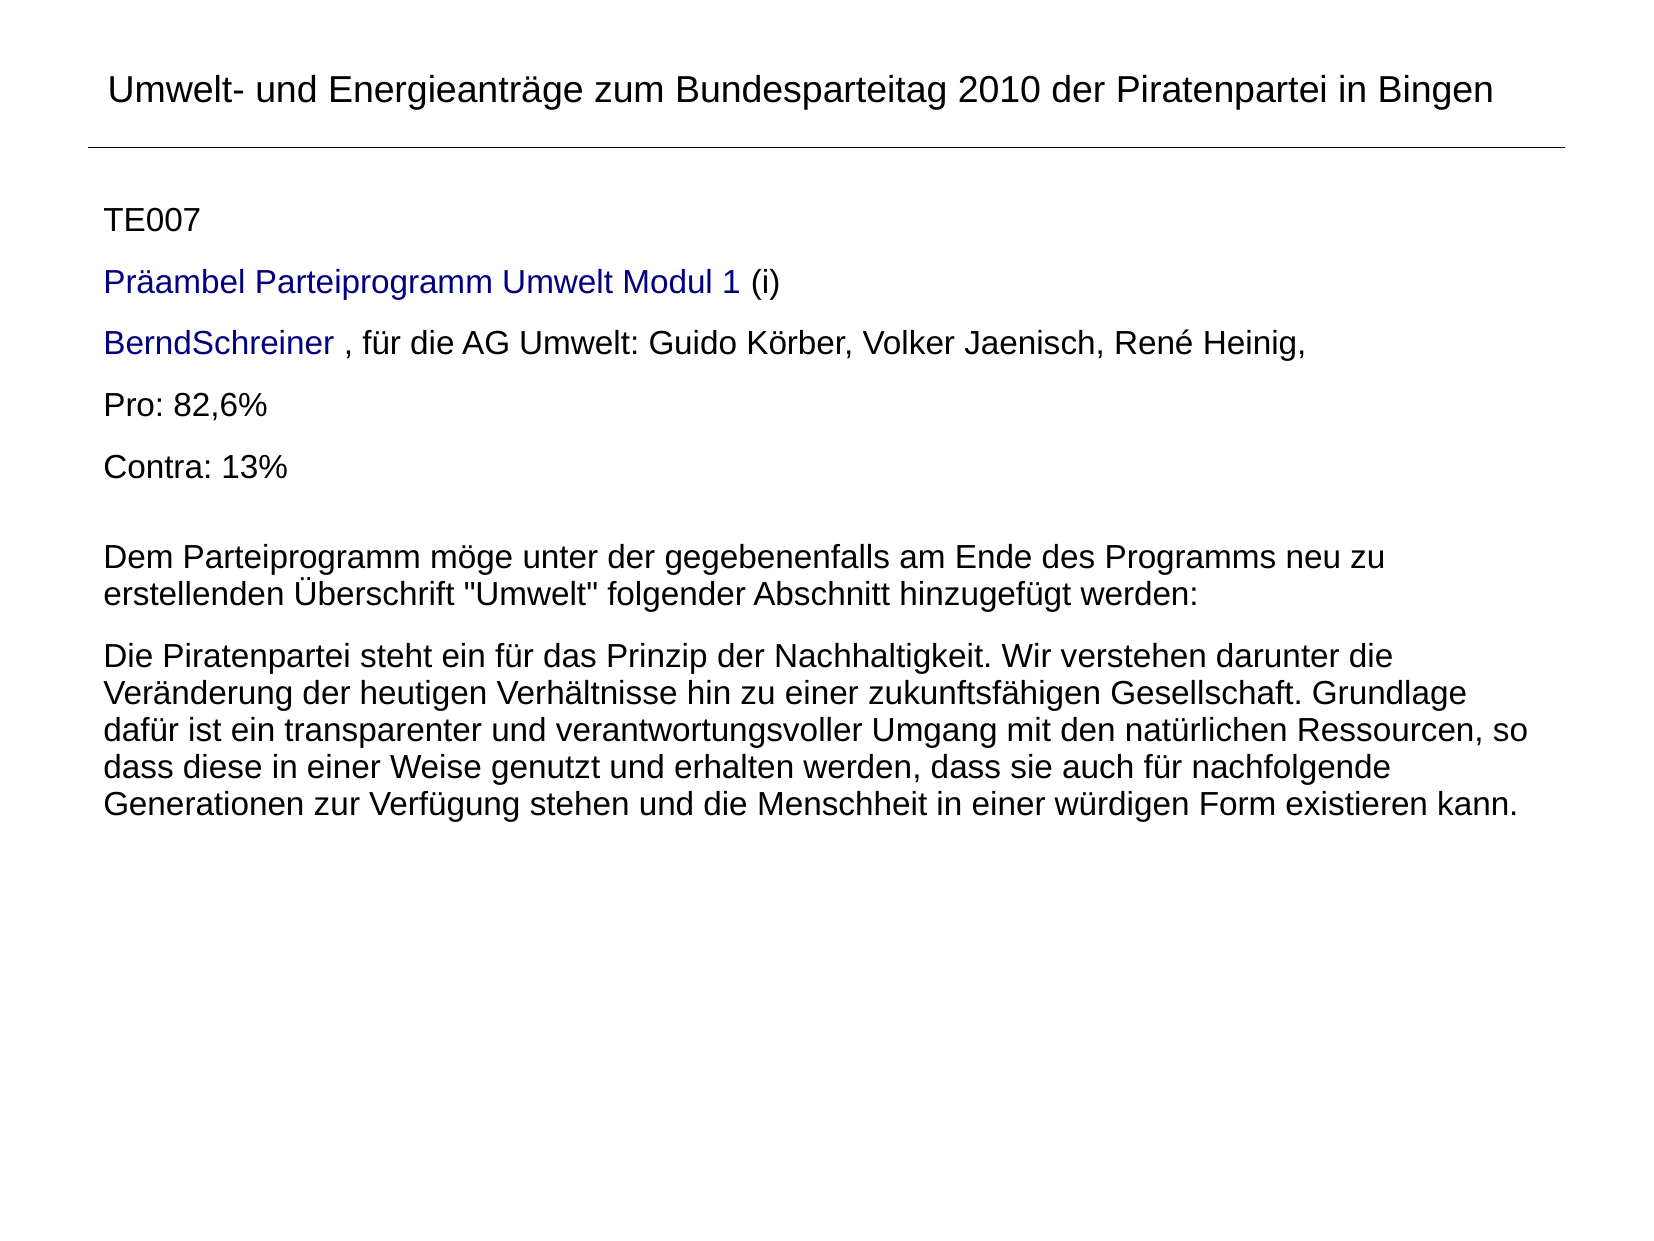

TE007
Präambel Parteiprogramm Umwelt Modul 1 (i)
BerndSchreiner , für die AG Umwelt: Guido Körber, Volker Jaenisch, René Heinig,
Pro: 82,6%
Contra: 13%
Dem Parteiprogramm möge unter der gegebenenfalls am Ende des Programms neu zu erstellenden Überschrift "Umwelt" folgender Abschnitt hinzugefügt werden:
Die Piratenpartei steht ein für das Prinzip der Nachhaltigkeit. Wir verstehen darunter die Veränderung der heutigen Verhältnisse hin zu einer zukunftsfähigen Gesellschaft. Grundlage dafür ist ein transparenter und verantwortungsvoller Umgang mit den natürlichen Ressourcen, so dass diese in einer Weise genutzt und erhalten werden, dass sie auch für nachfolgende Generationen zur Verfügung stehen und die Menschheit in einer würdigen Form existieren kann.